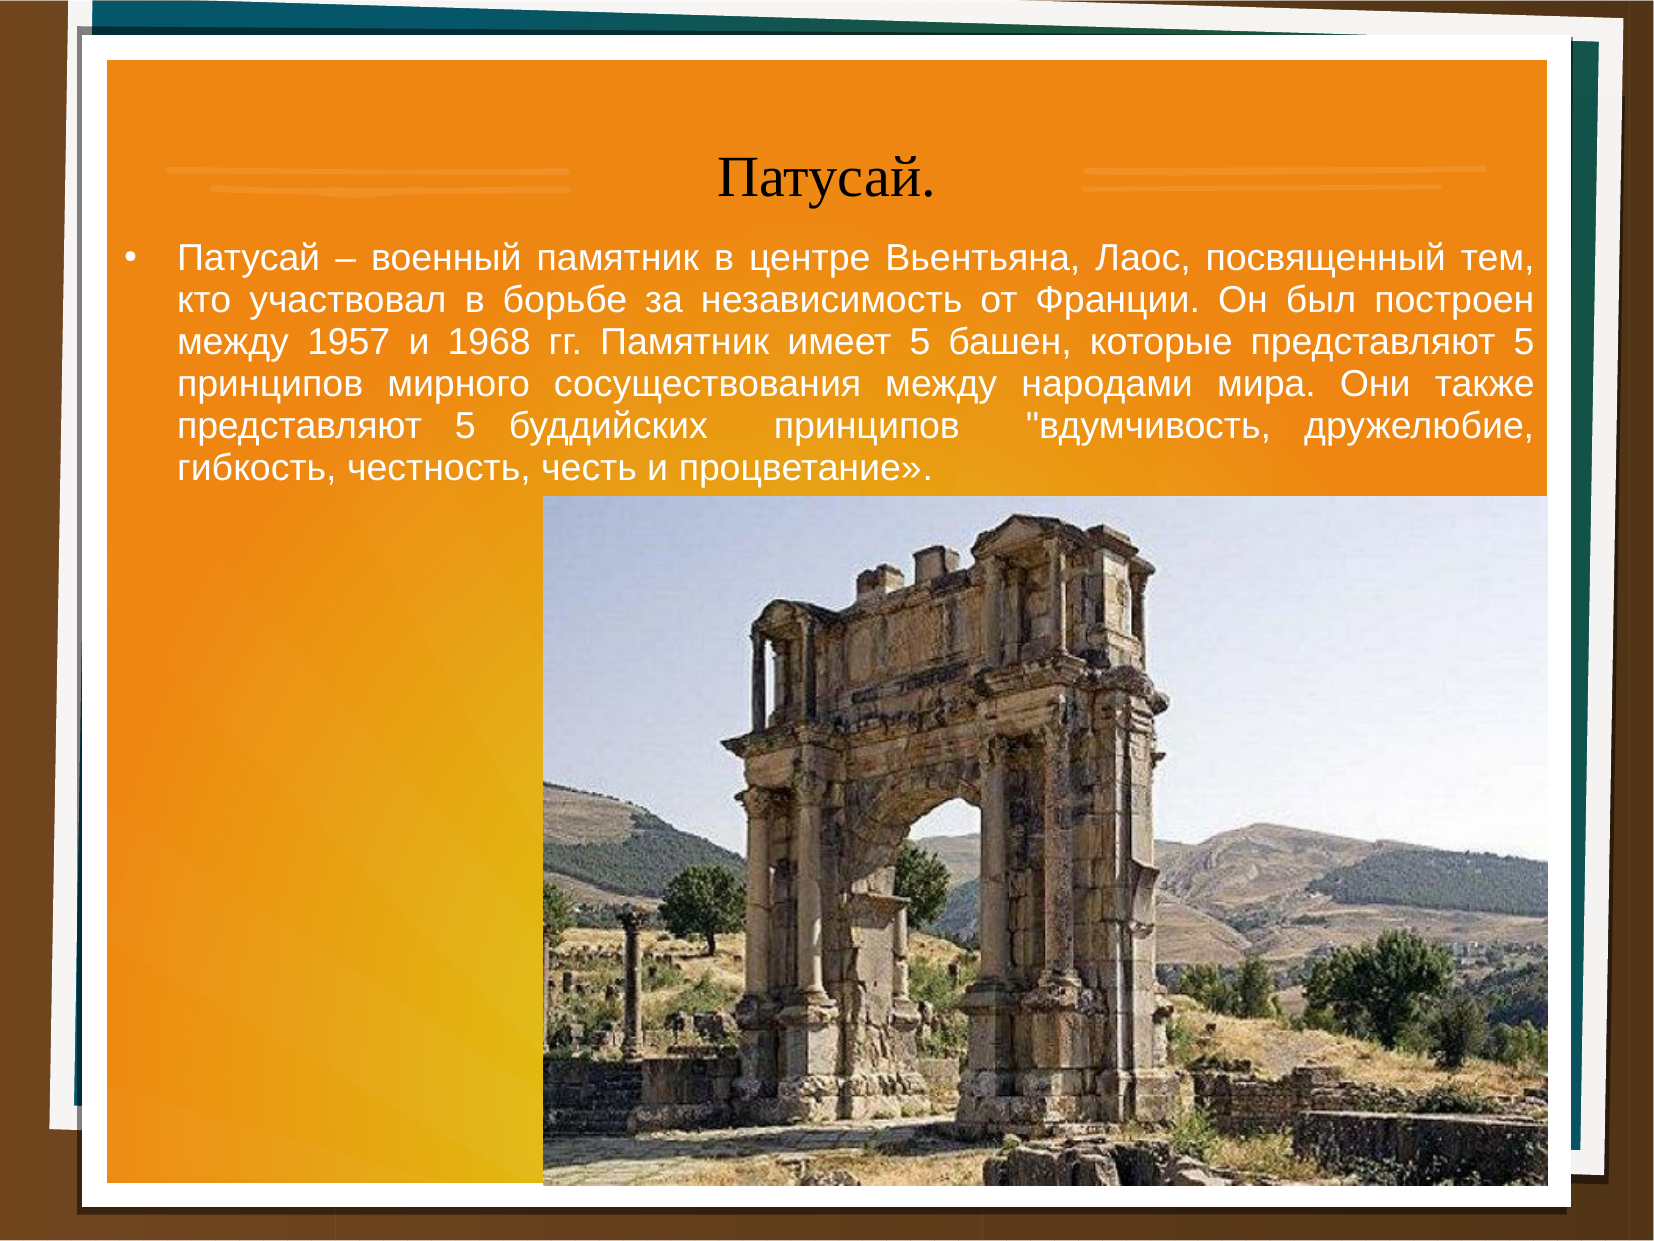

# Патусай.
Патусай – военный памятник в центре Вьентьяна, Лаос, посвященный тем, кто участвовал в борьбе за независимость от Франции. Он был построен между 1957 и 1968 гг. Памятник имеет 5 башен, которые представляют 5 принципов мирного сосуществования между народами мира. Они также представляют 5 буддийских принципов "вдумчивость, дружелюбие, гибкость, честность, честь и процветание».